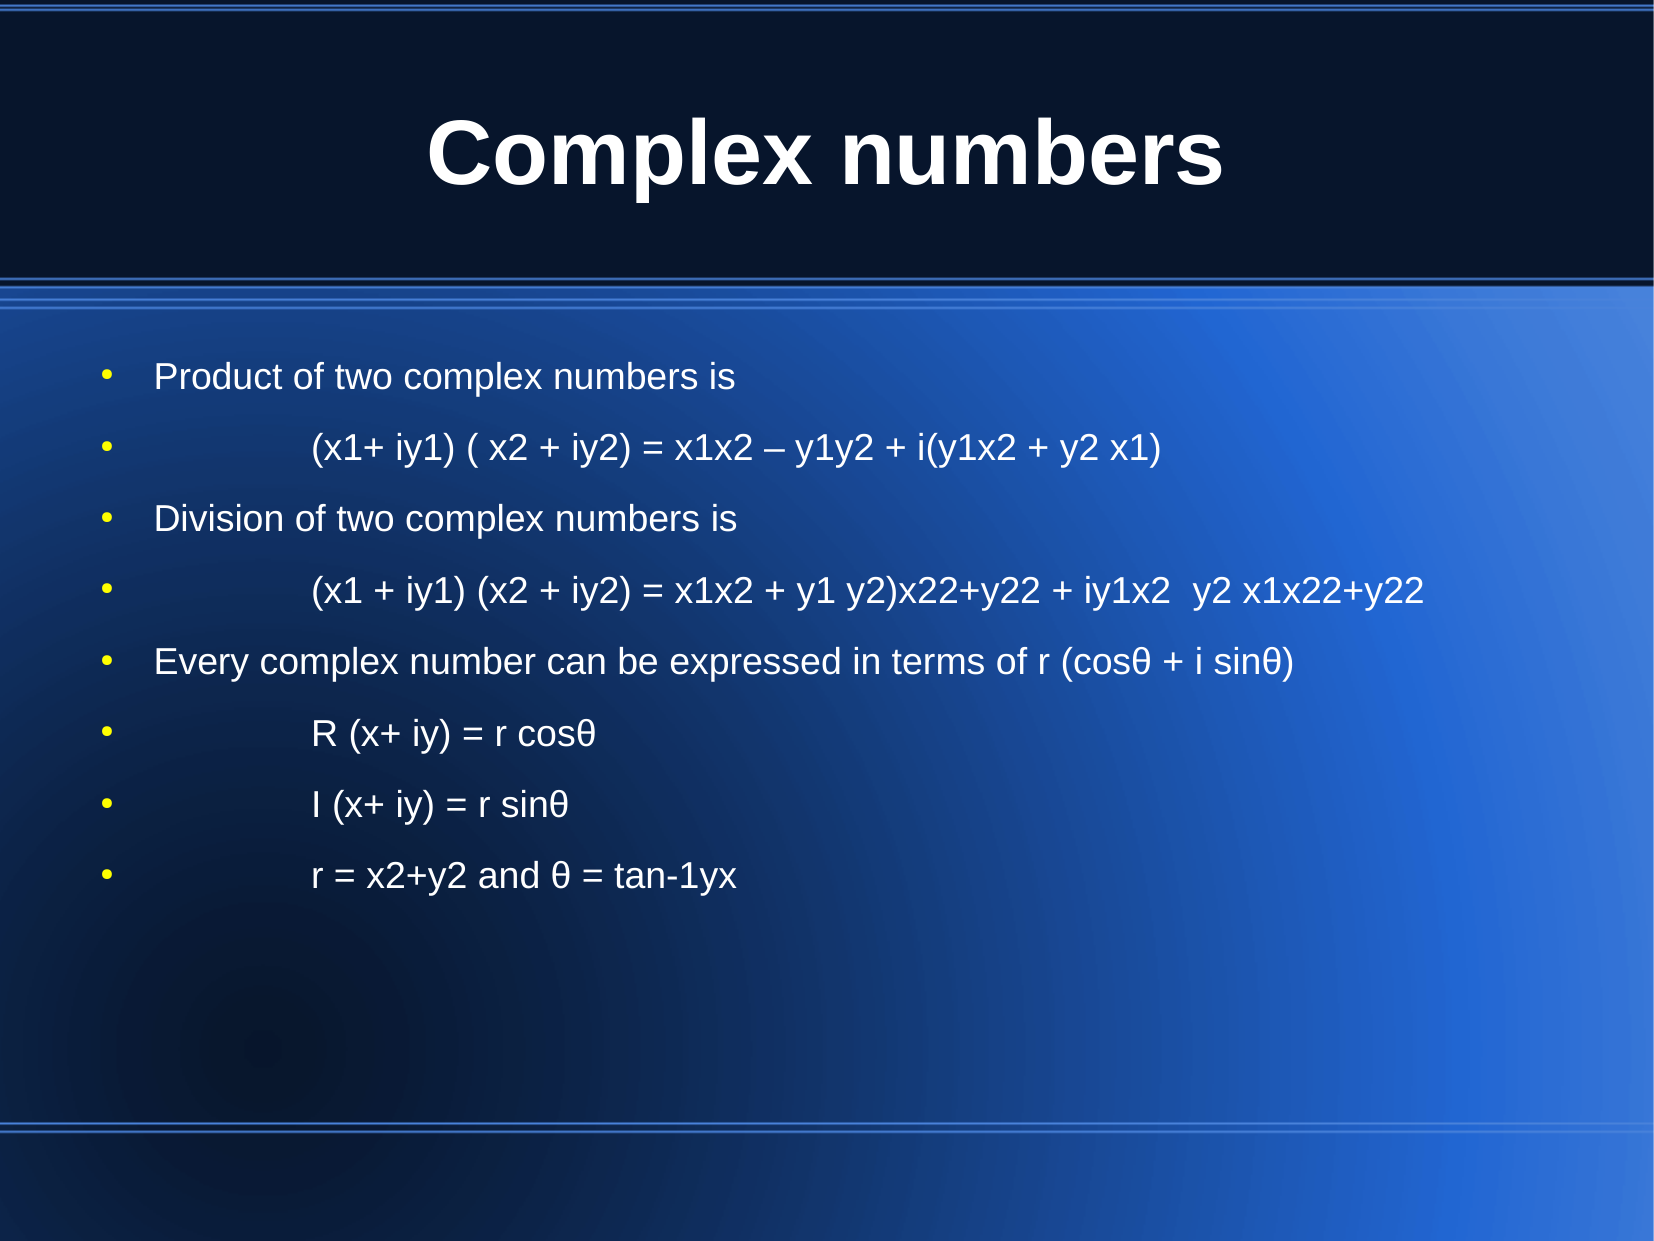

# Complex numbers
Product of two complex numbers is
 (x1+ iy1) ( x2 + iy2) = x1x2 – y1y2 + i(y1x2 + y2 x1)
Division of two complex numbers is
 (x1 + iy1) (x2 + iy2) = x1x2 + y1 y2)x22+y22 + iy1x2 ­ y2 x1x22+y22
Every complex number can be expressed in terms of r (cosθ + i sinθ)
 R (x+ iy) = r cosθ
 I (x+ iy) = r sinθ
 r = x2+y2 and θ = tan-1yx